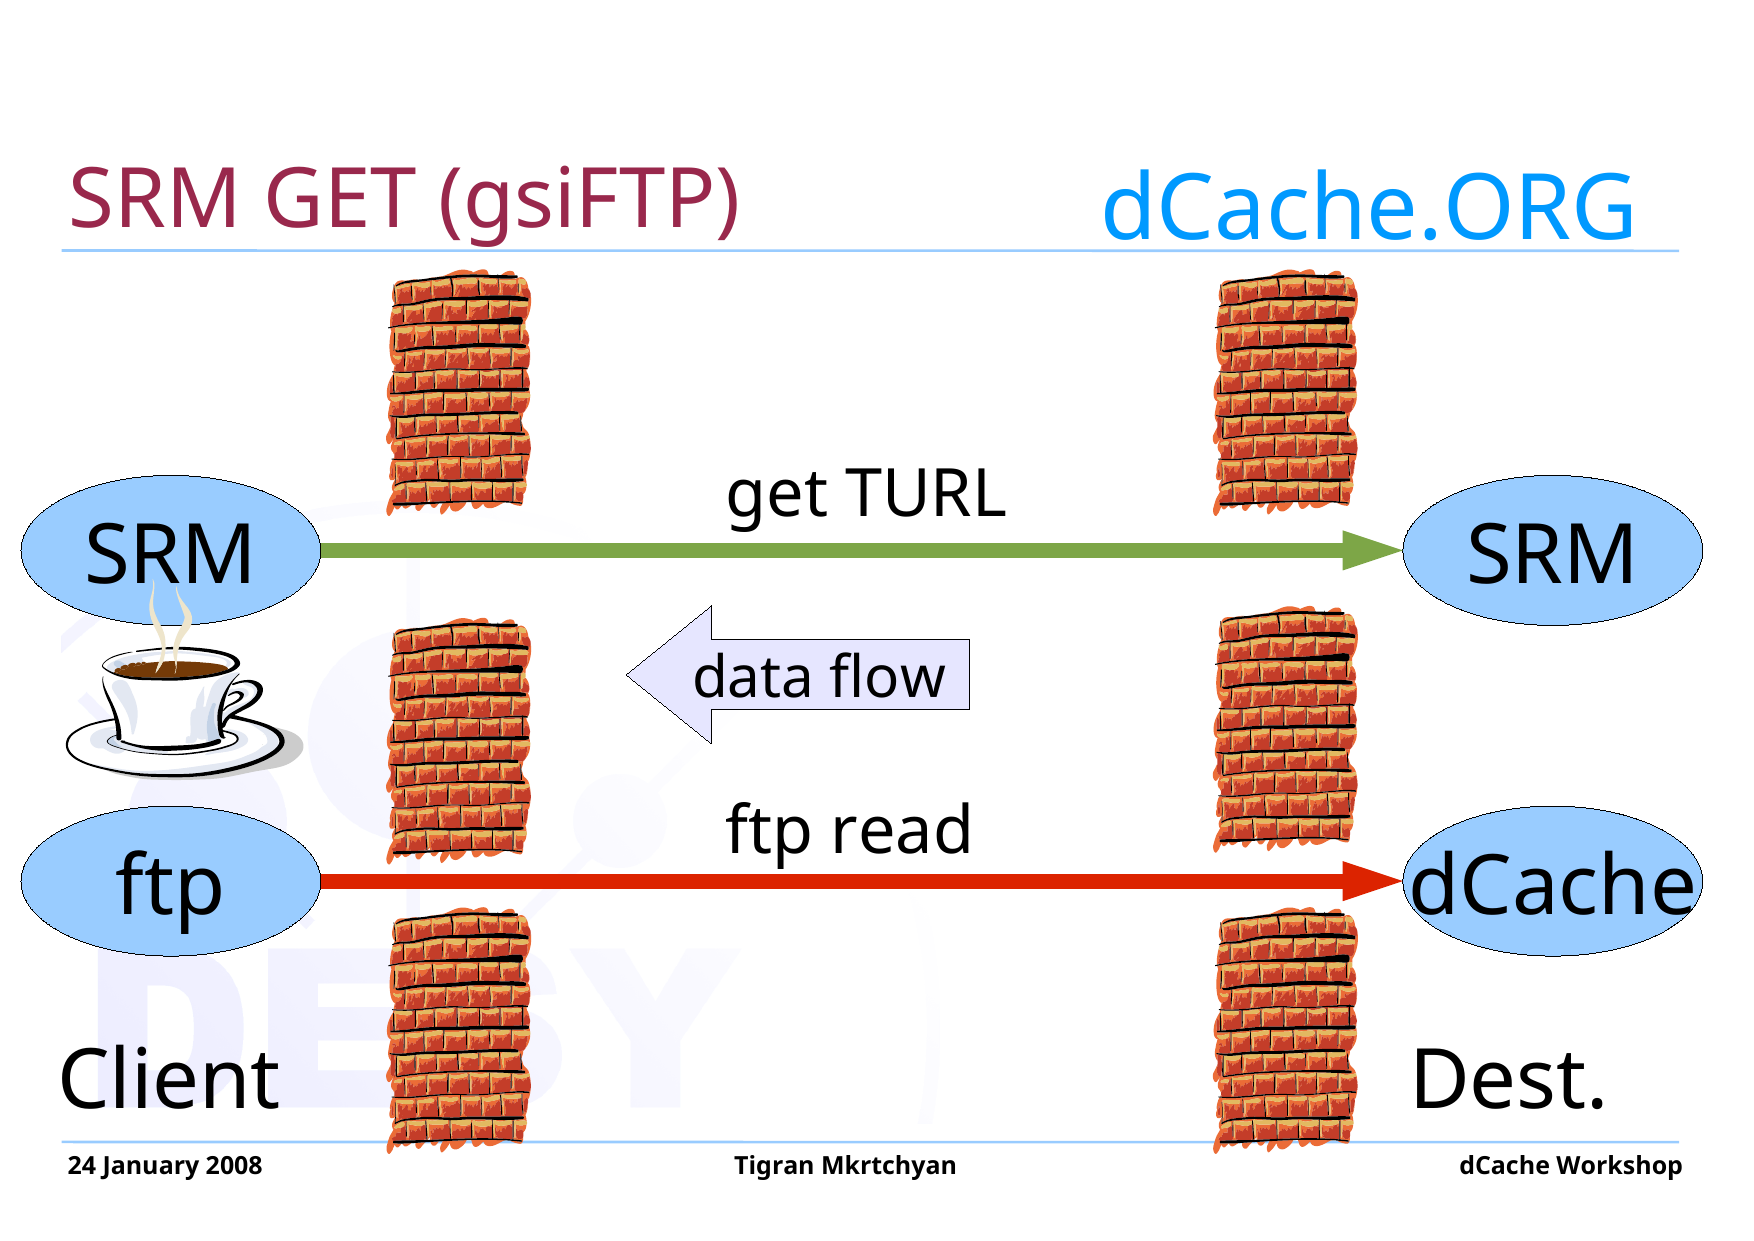

SRM GET (gsiFTP)
get TURL
SRM
SRM
data flow
ftp read
ftp
dCache
Client
Dest.